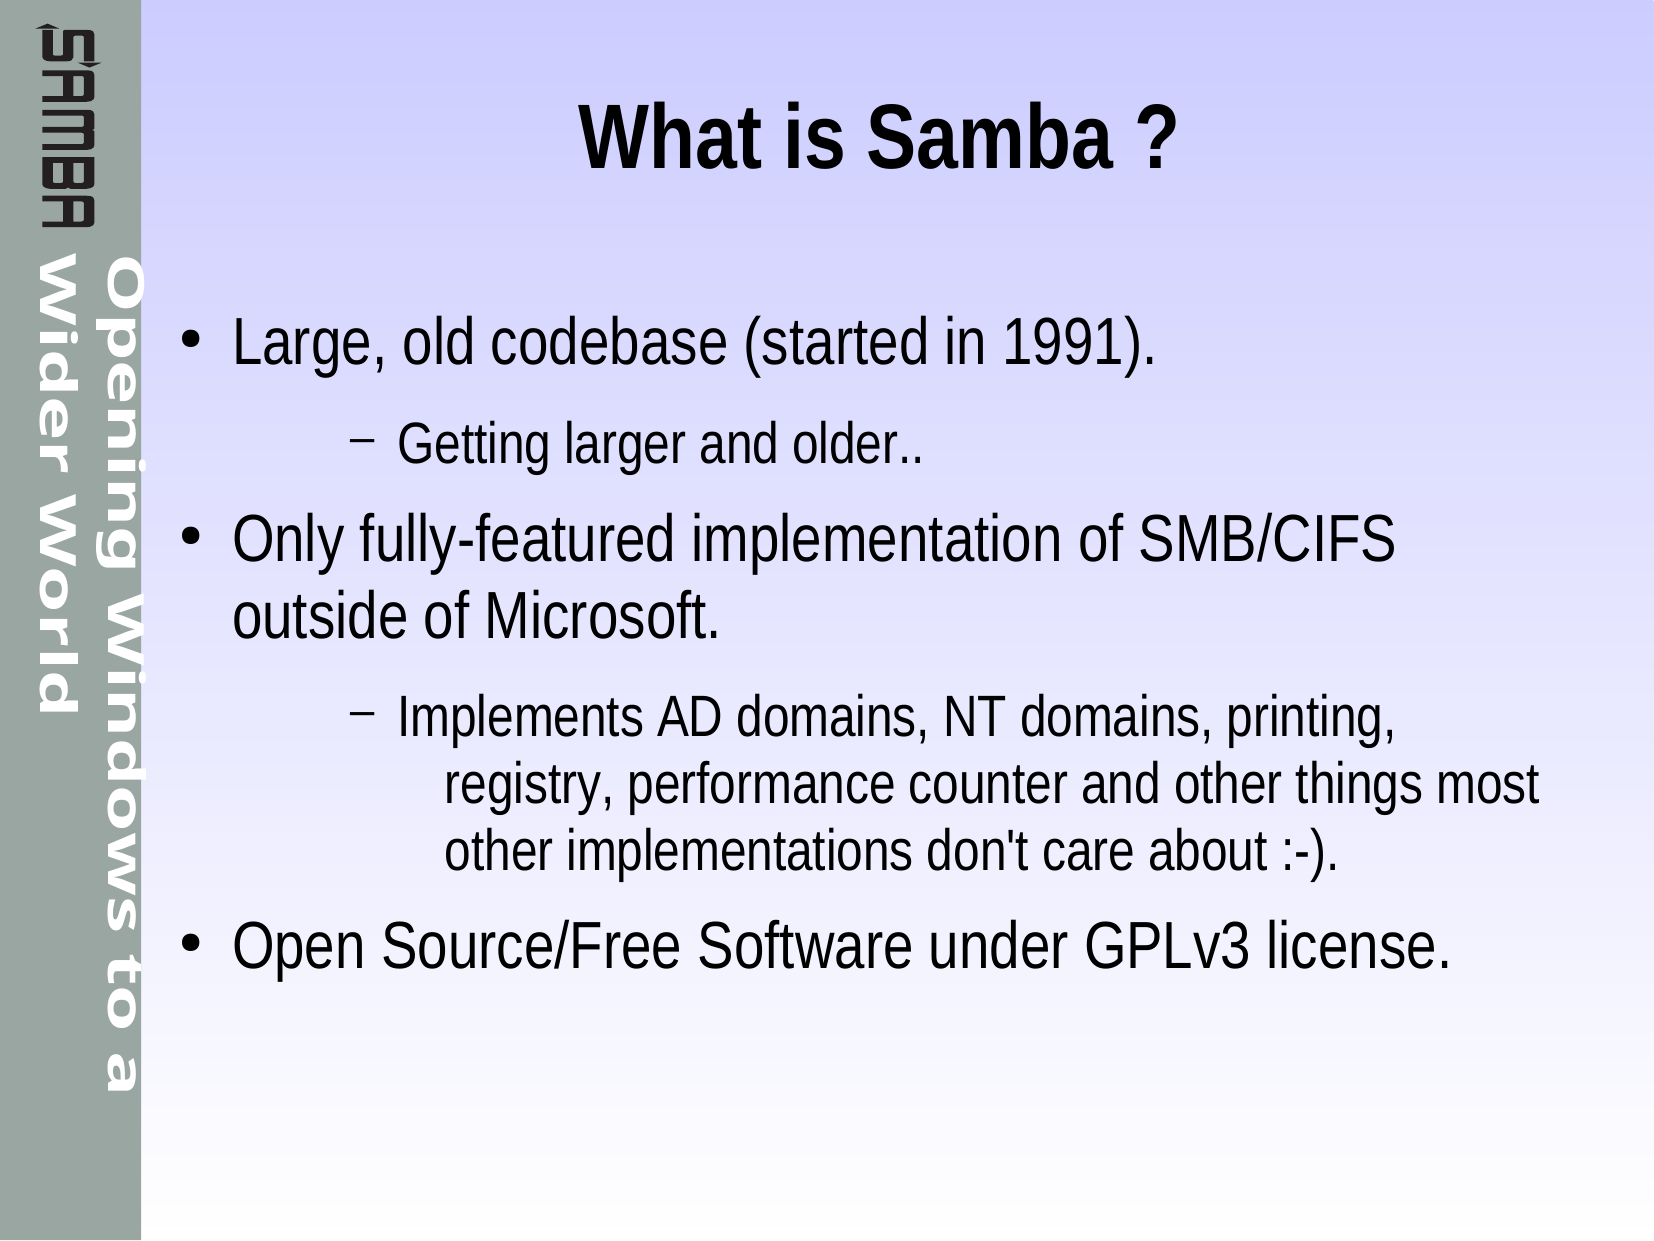

# What is Samba ?
Large, old codebase (started in 1991).
Getting larger and older..
Only fully-featured implementation of SMB/CIFS outside of Microsoft.
Implements AD domains, NT domains, printing, registry, performance counter and other things most other implementations don't care about :-).
Open Source/Free Software under GPLv3 license.